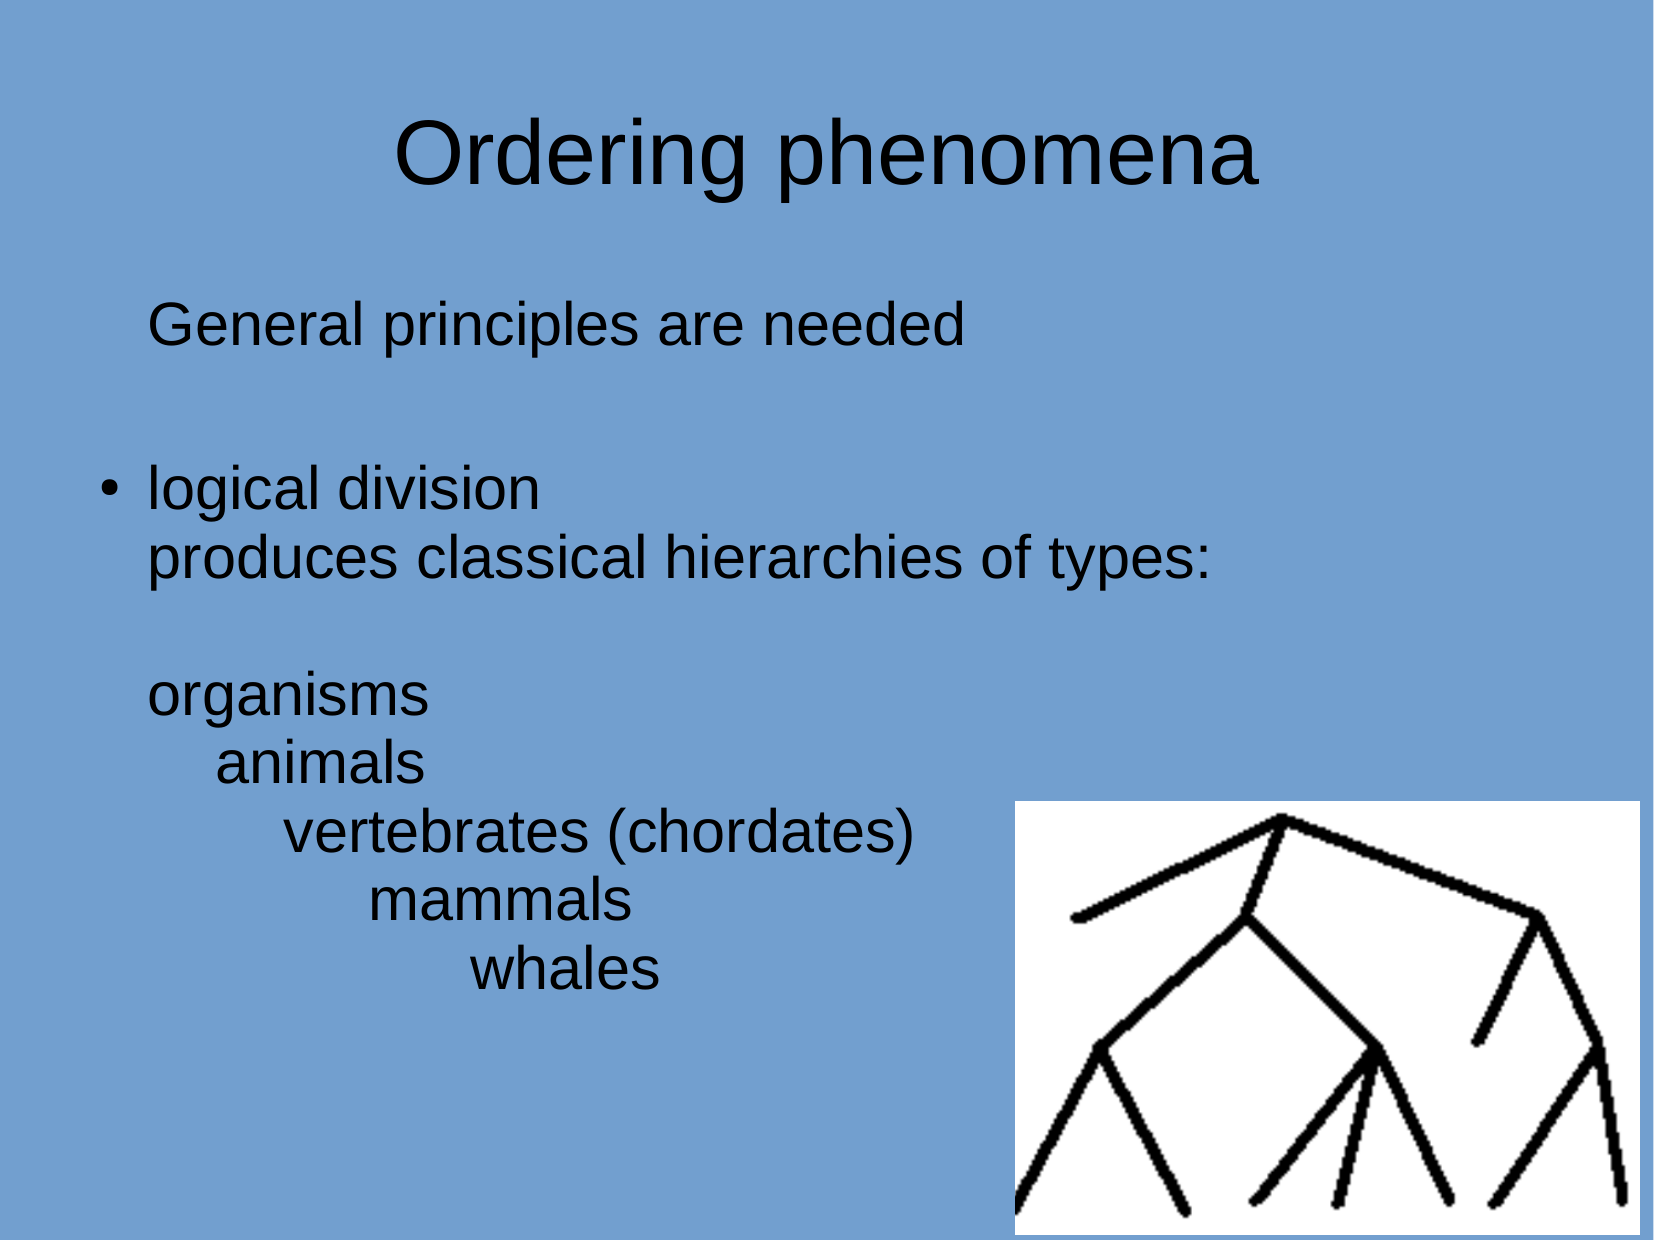

# Ordering phenomena
General principles are needed
logical division
produces classical hierarchies of types:
organisms
 animals
	 vertebrates (chordates)
 mammals
 whales